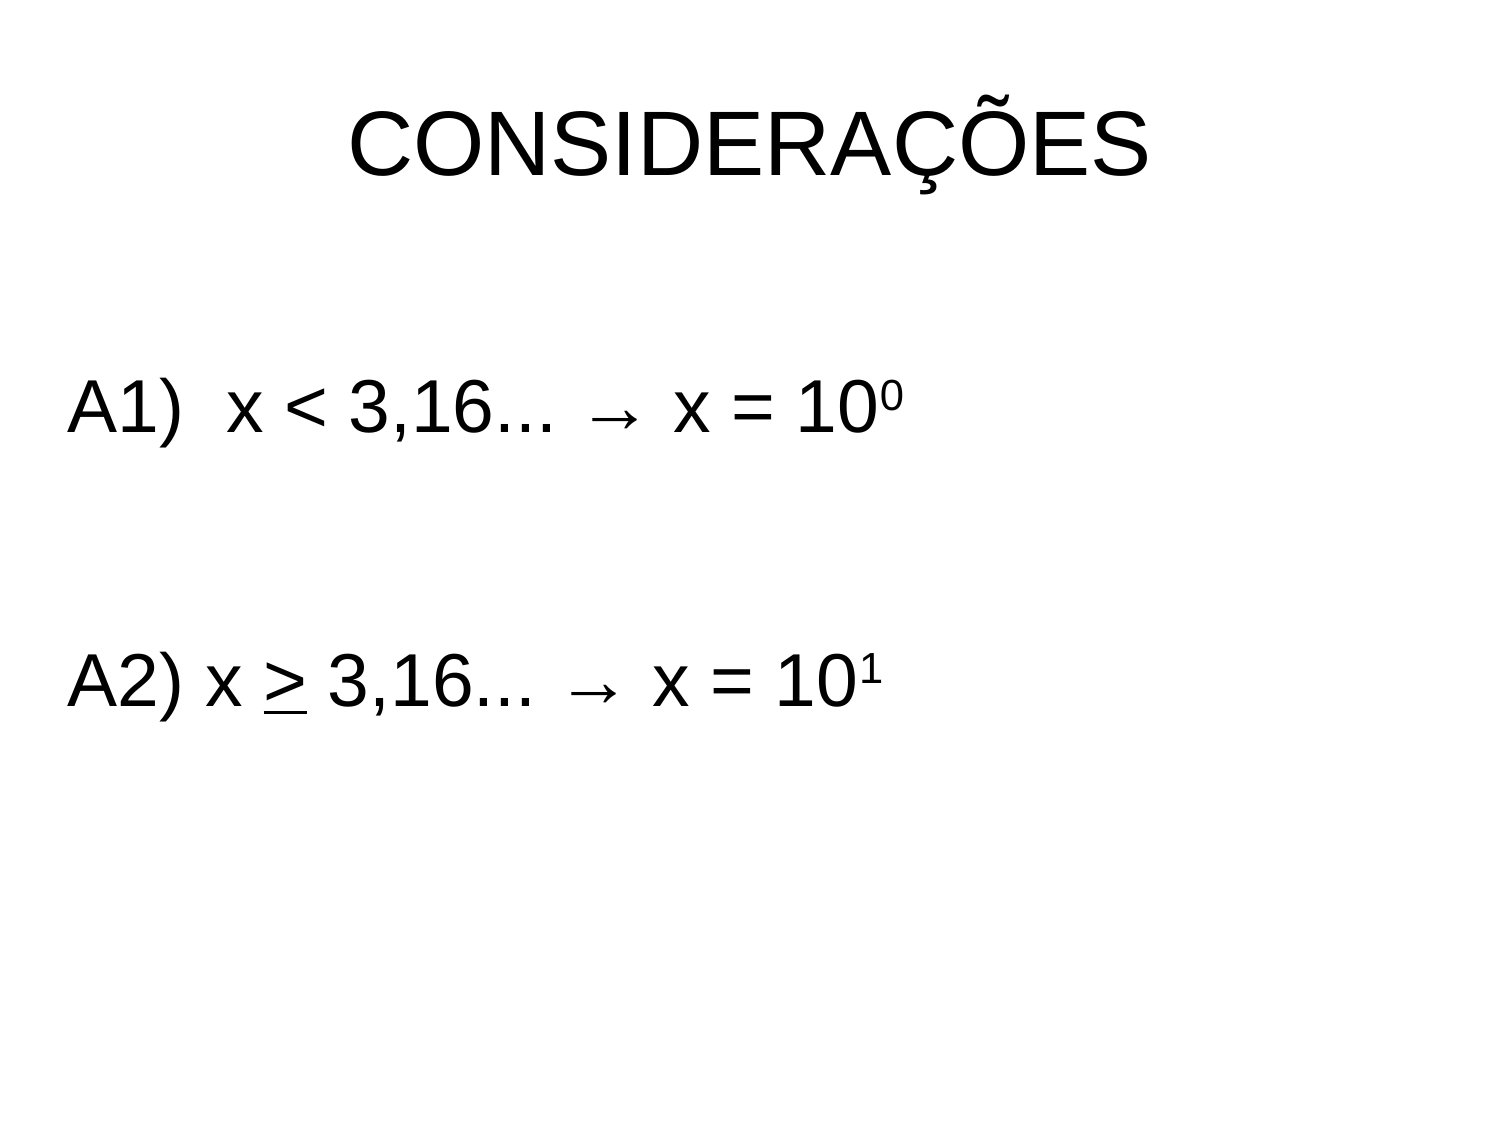

# CONSIDERAÇÕES
A1) x < 3,16... → x = 100
A2) x > 3,16... → x = 101